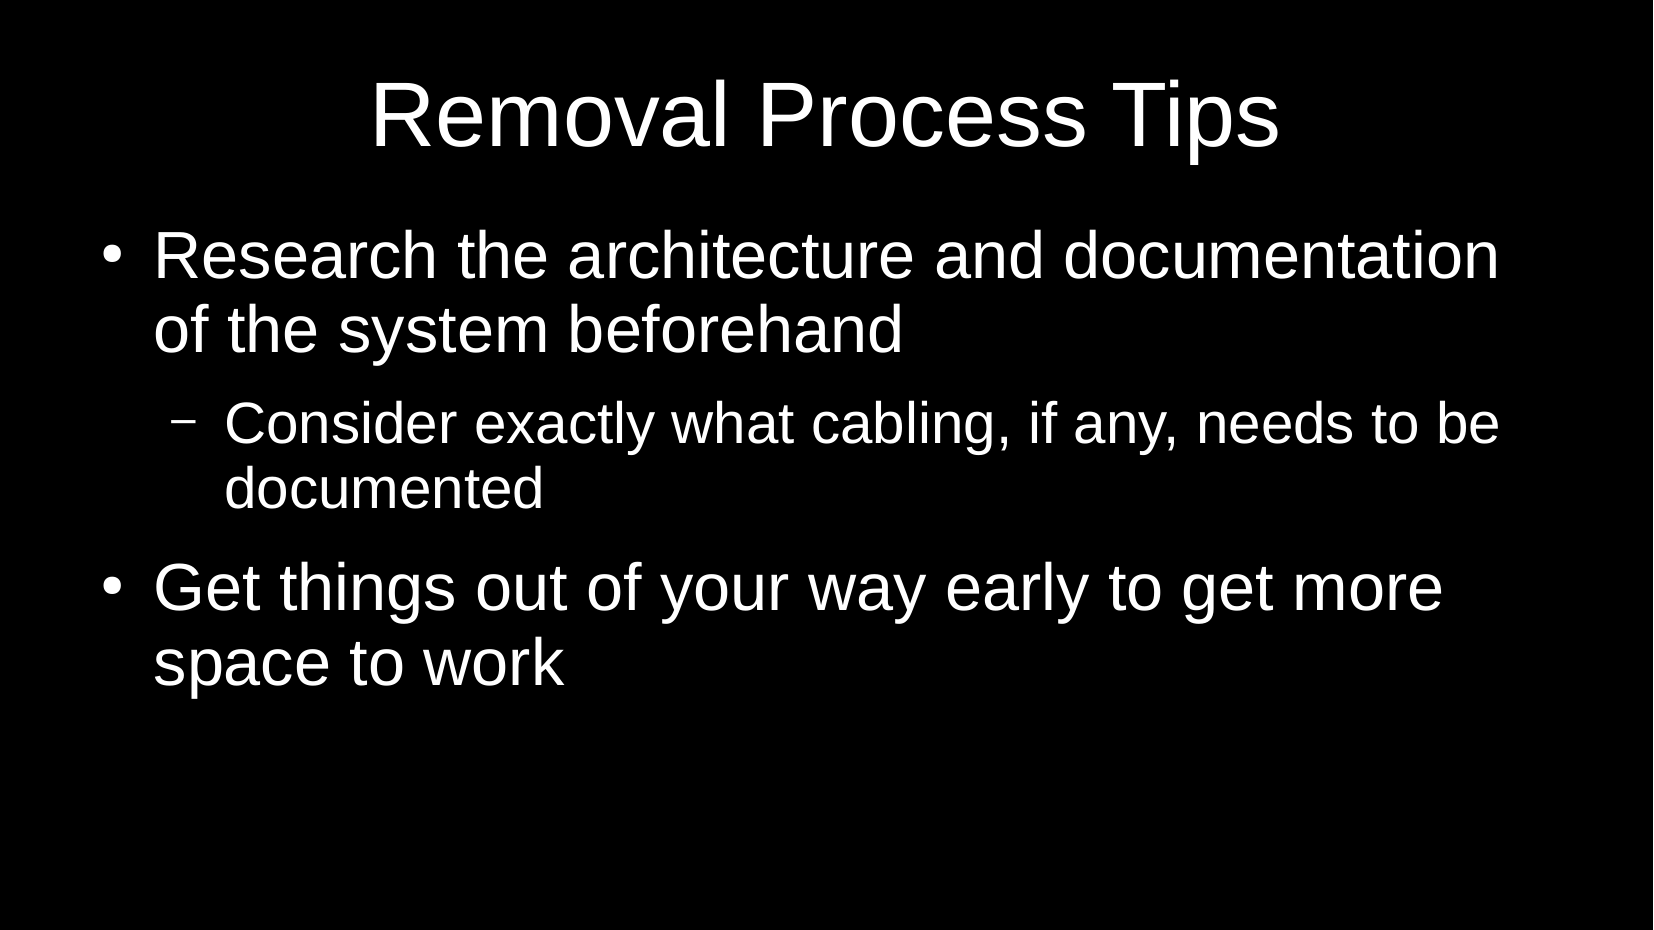

# Removal Process Tips
Research the architecture and documentation of the system beforehand
Consider exactly what cabling, if any, needs to be documented
Get things out of your way early to get more space to work